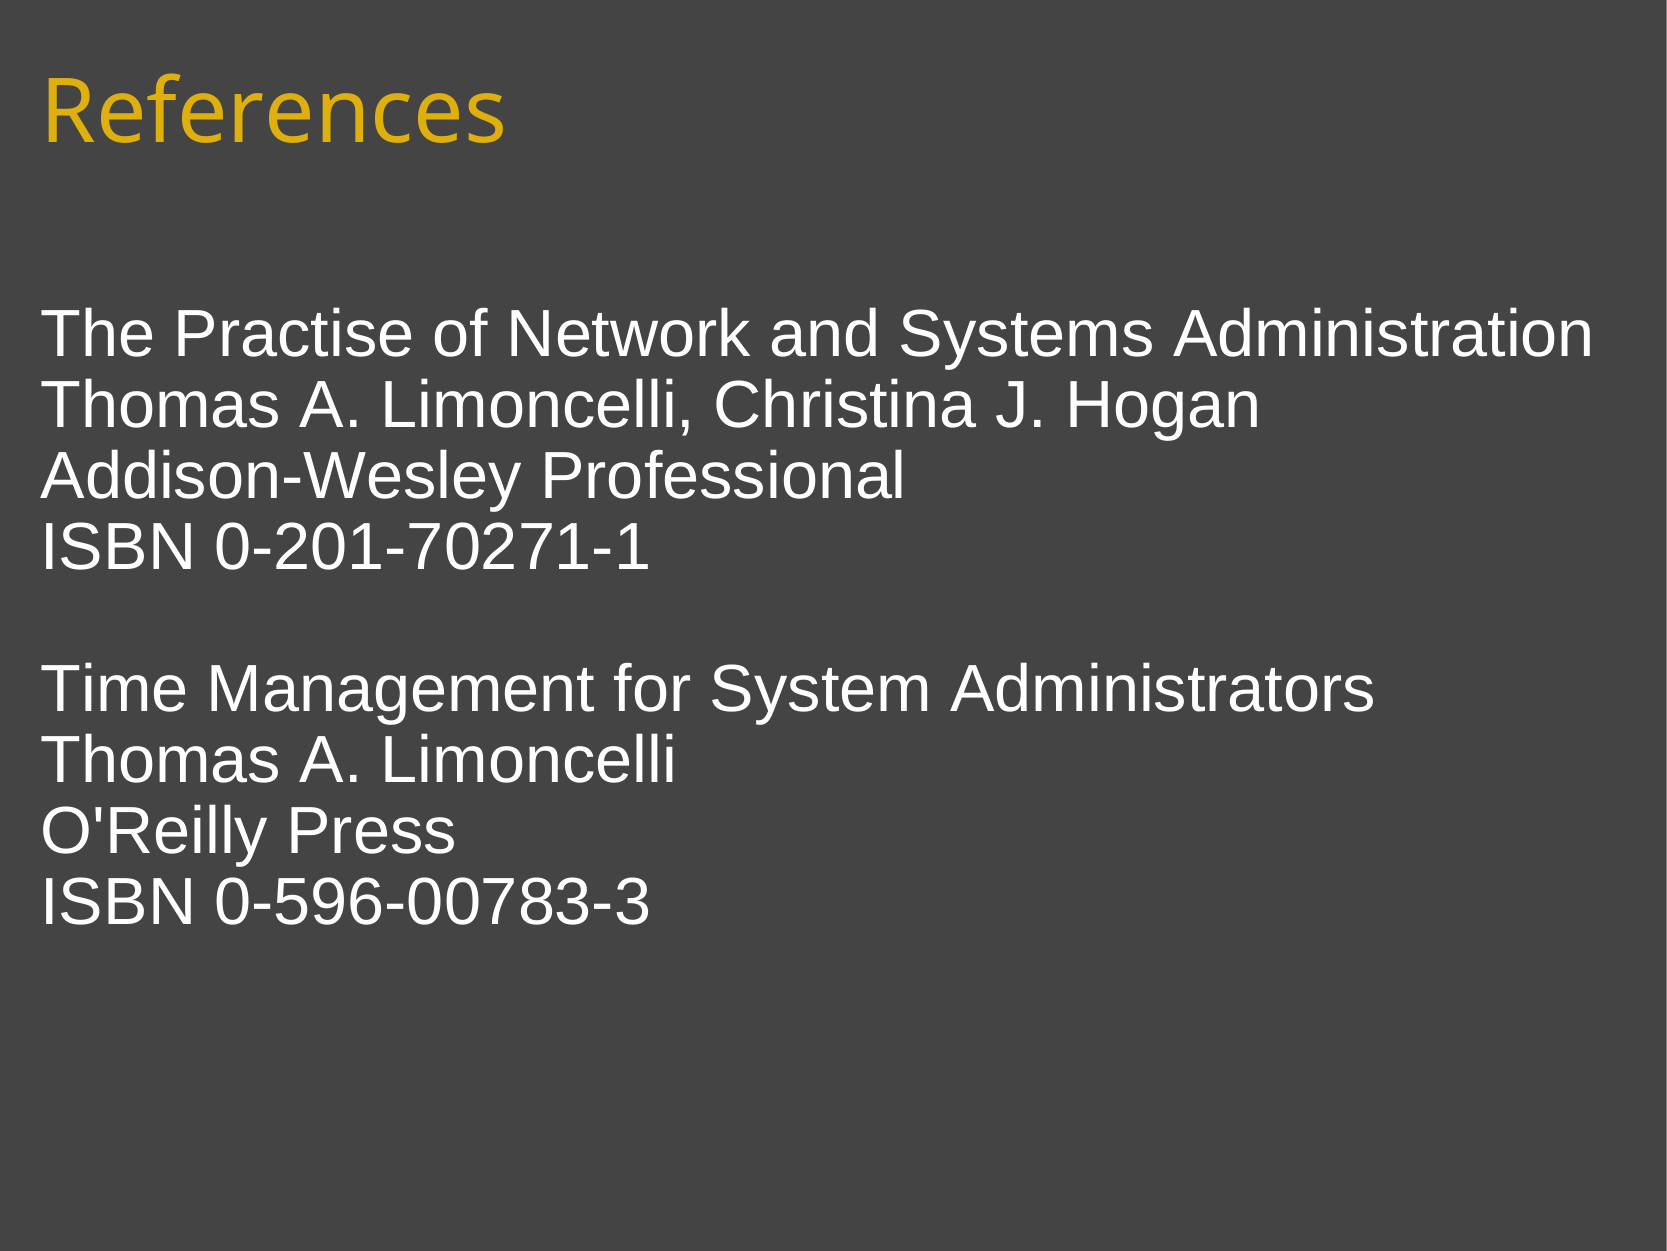

# References
The Practise of Network and Systems Administration
Thomas A. Limoncelli, Christina J. Hogan
Addison-Wesley Professional
ISBN 0-201-70271-1
Time Management for System Administrators
Thomas A. Limoncelli
O'Reilly Press
ISBN 0-596-00783-3